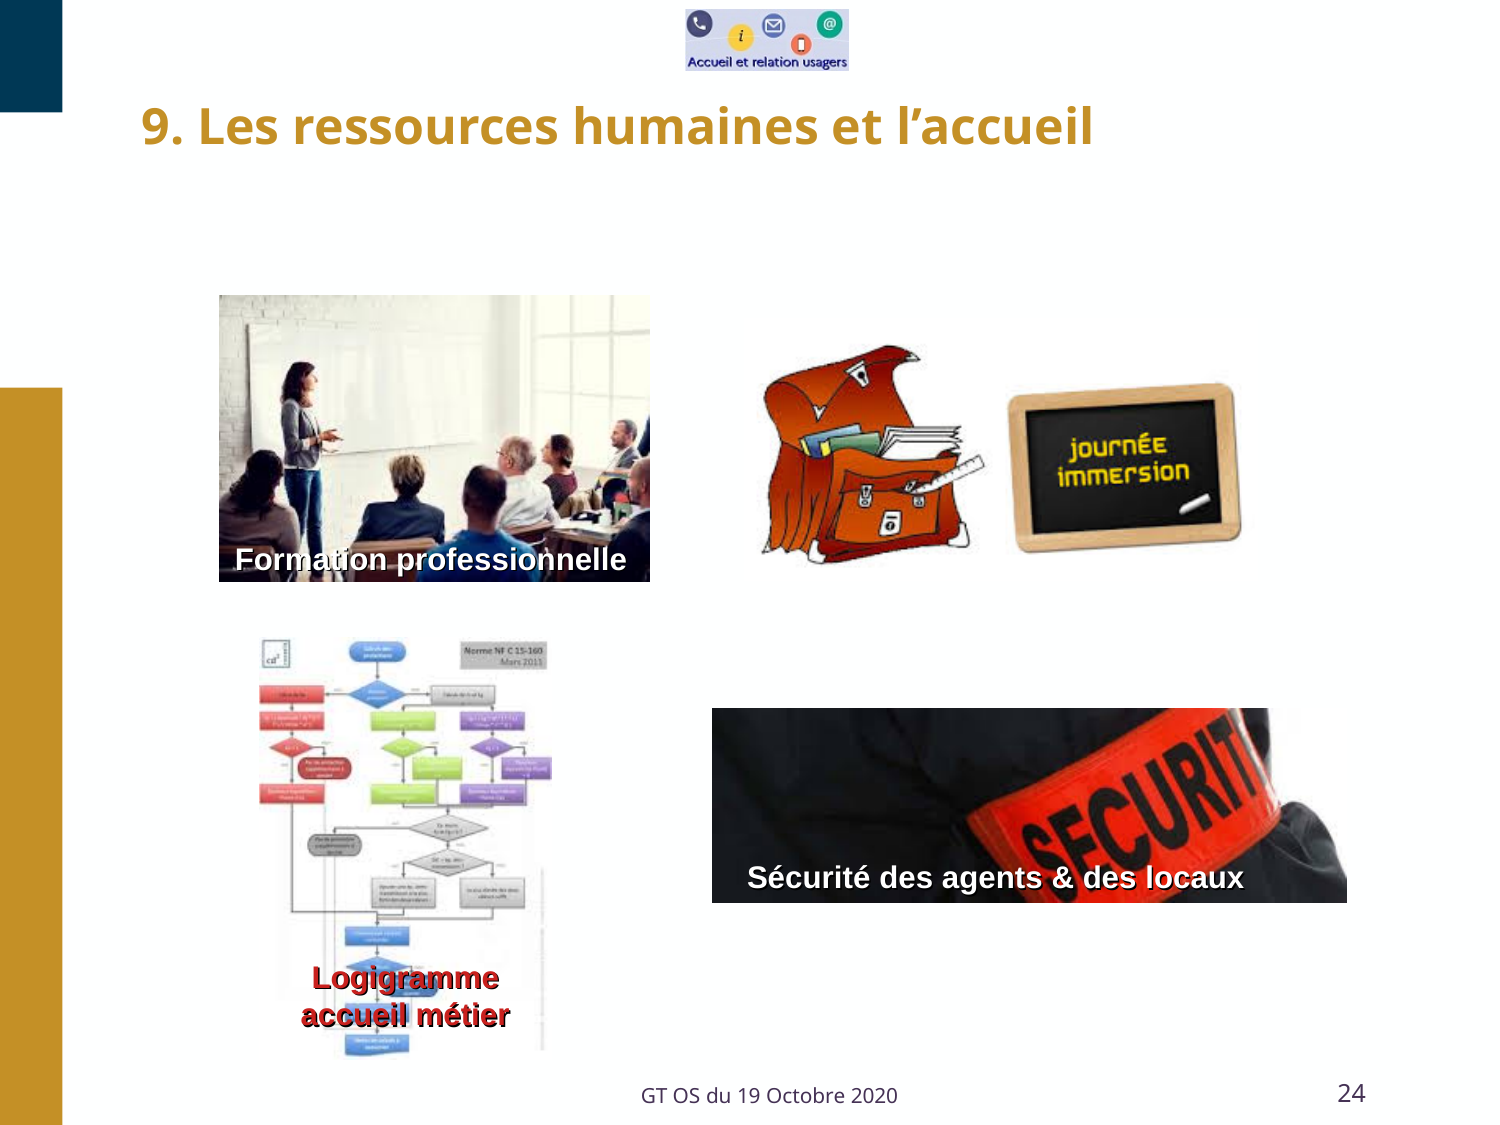

# 9. Les ressources humaines et l’accueil
Formation professionnelle
Sécurité des agents & des locaux
Logigramme accueil métier